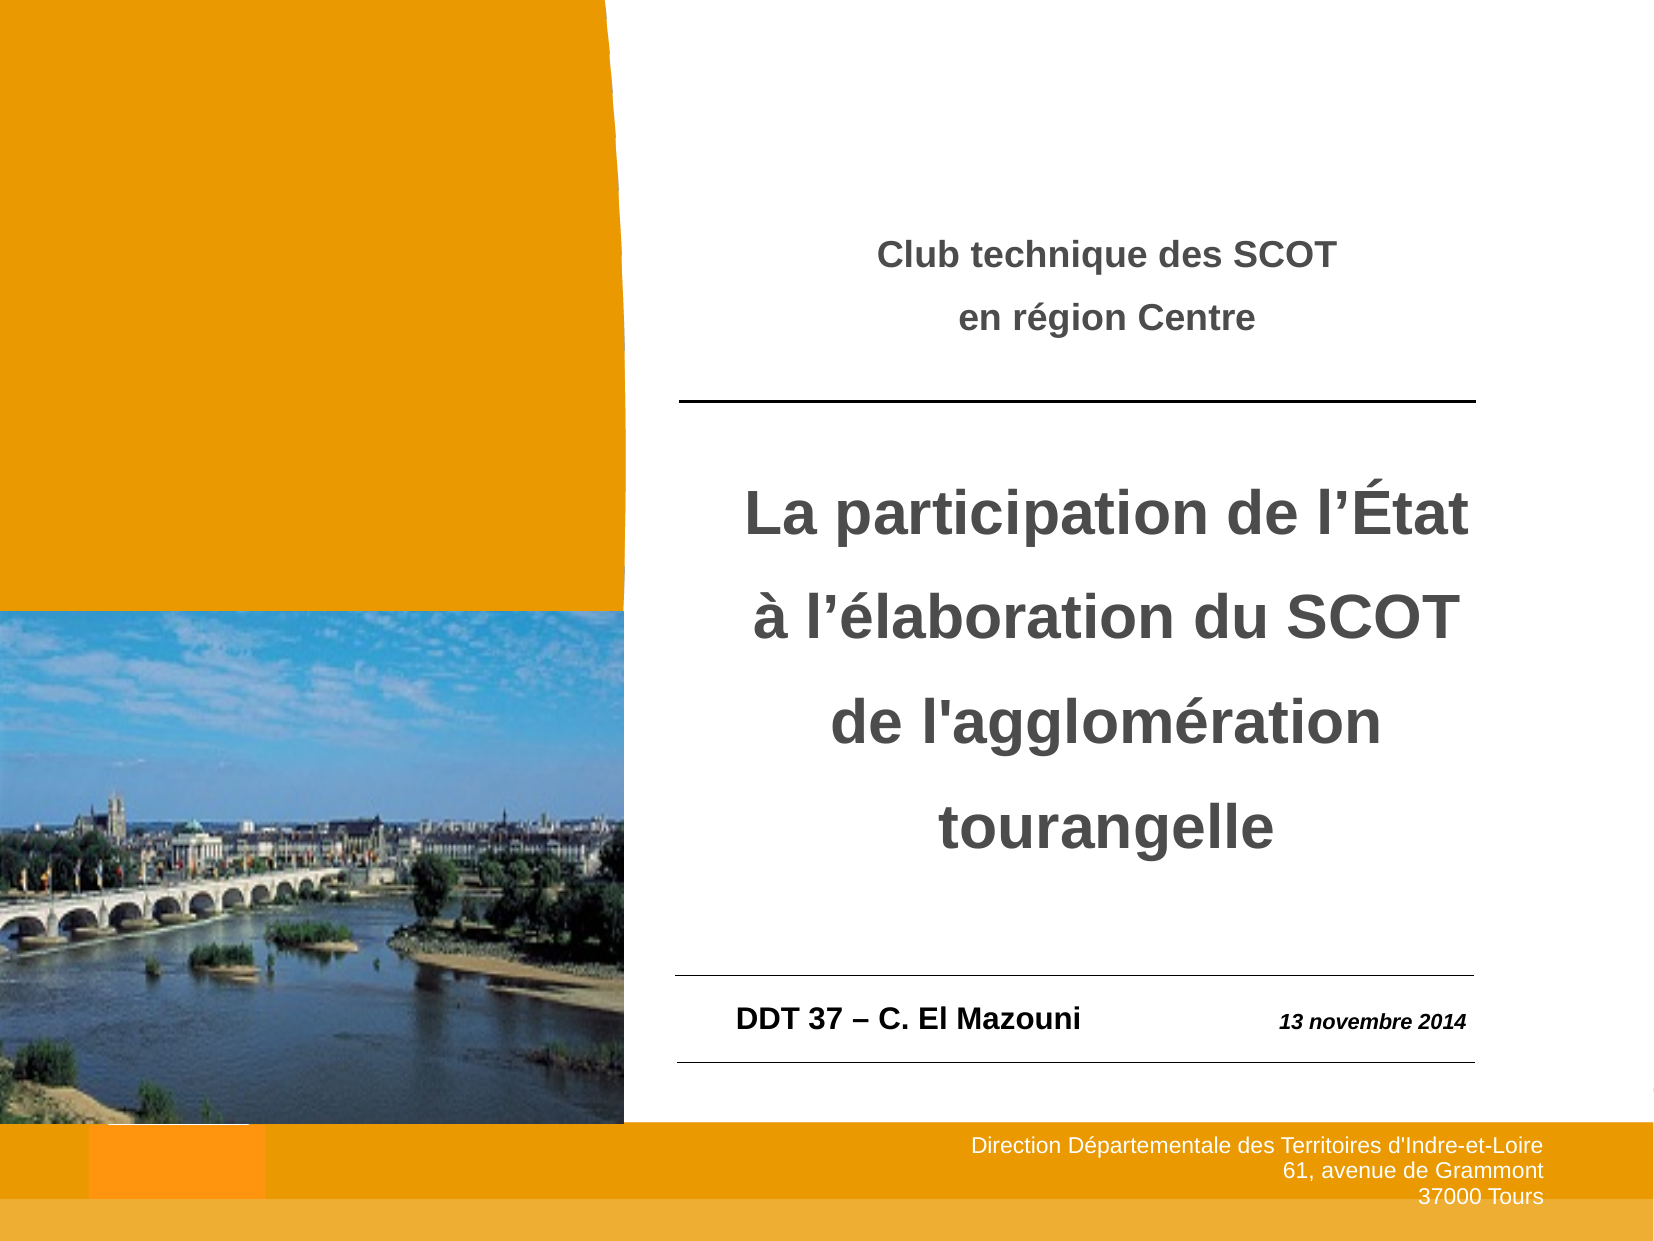

# Club technique des SCOT en région Centre La participation de l’État à l’élaboration du SCOT de l'agglomération tourangelle
 DDT 37 – C. El Mazouni		 13 novembre 2014
Direction Départementale des Territoires d'Indre-et-Loire
61, avenue de Grammont
37000 Tours